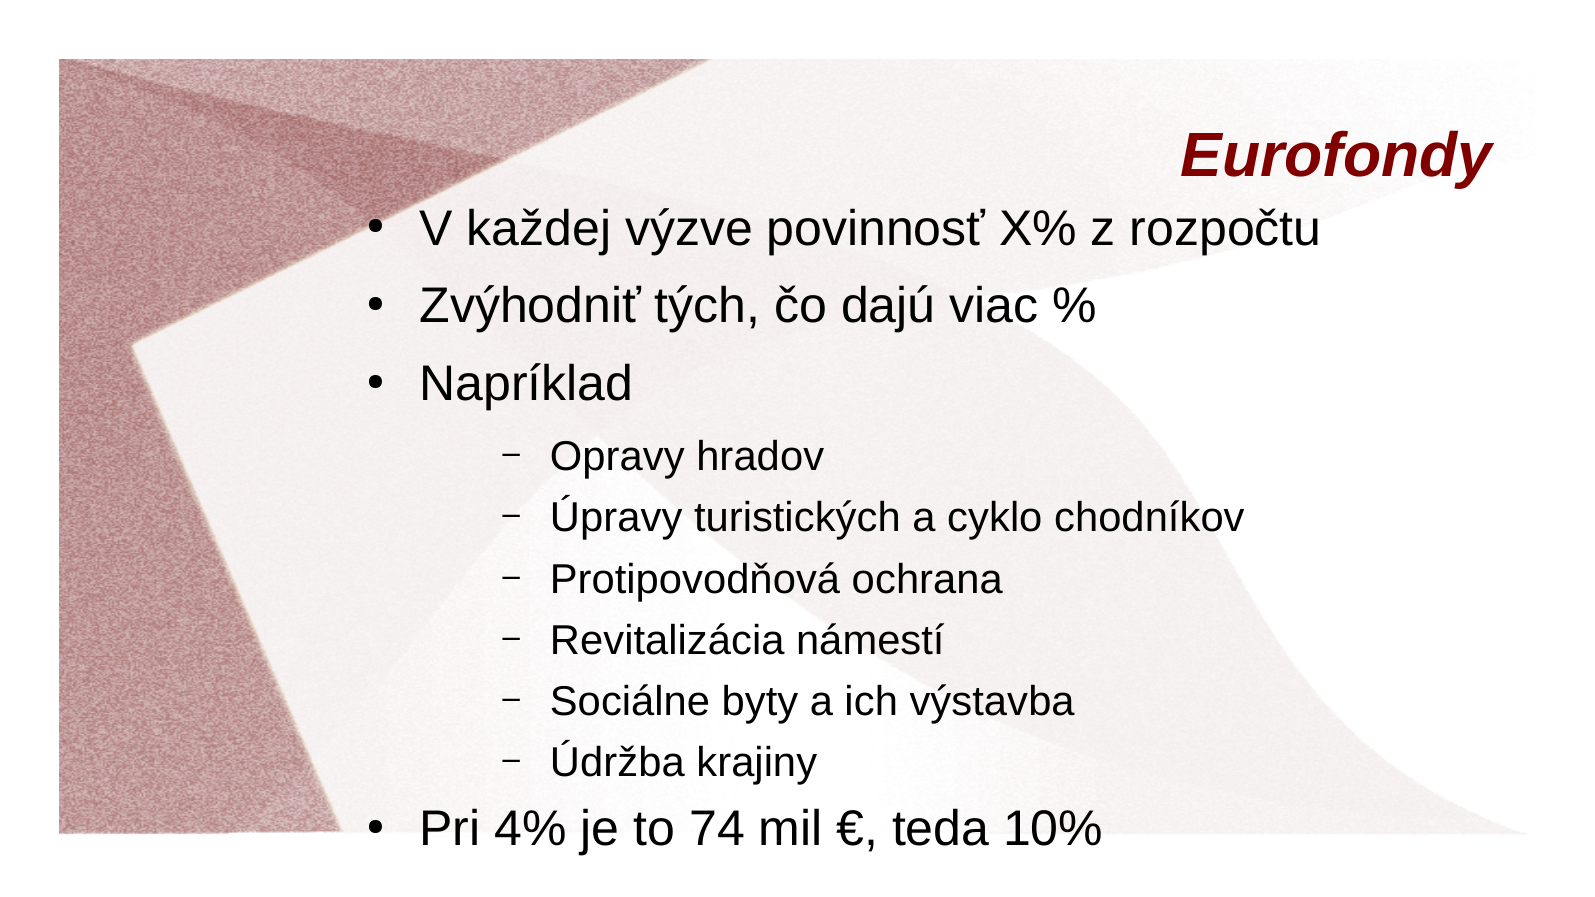

# Eurofondy
V každej výzve povinnosť X% z rozpočtu
Zvýhodniť tých, čo dajú viac %
Napríklad
Opravy hradov
Úpravy turistických a cyklo chodníkov
Protipovodňová ochrana
Revitalizácia námestí
Sociálne byty a ich výstavba
Údržba krajiny
Pri 4% je to 74 mil €, teda 10%